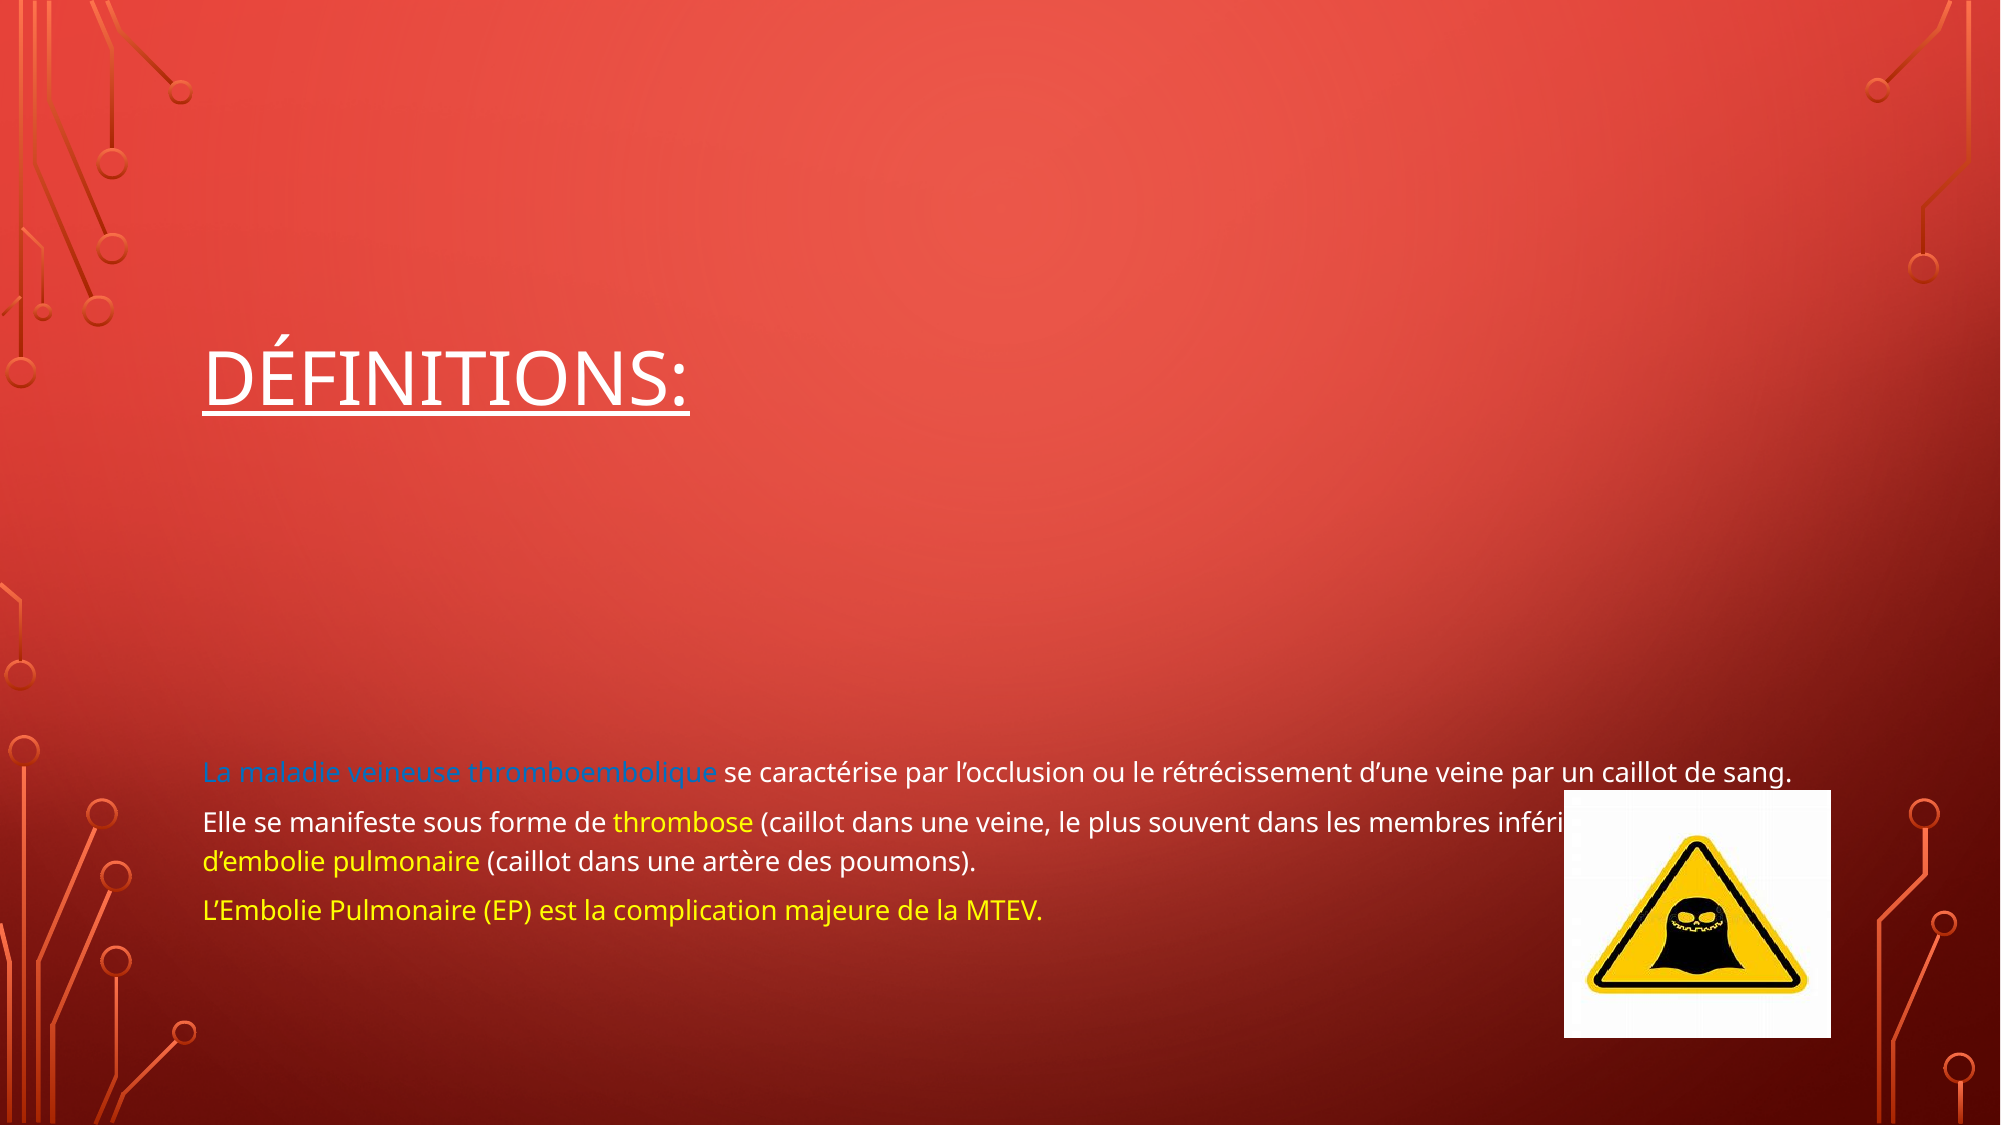

# Définitions:
La maladie veineuse thromboembolique se caractérise par l’occlusion ou le rétrécissement d’une veine par un caillot de sang.
Elle se manifeste sous forme de thrombose (caillot dans une veine, le plus souvent dans les membres inférieurs) ou d’embolie pulmonaire (caillot dans une artère des poumons).
L’Embolie Pulmonaire (EP) est la complication majeure de la MTEV.